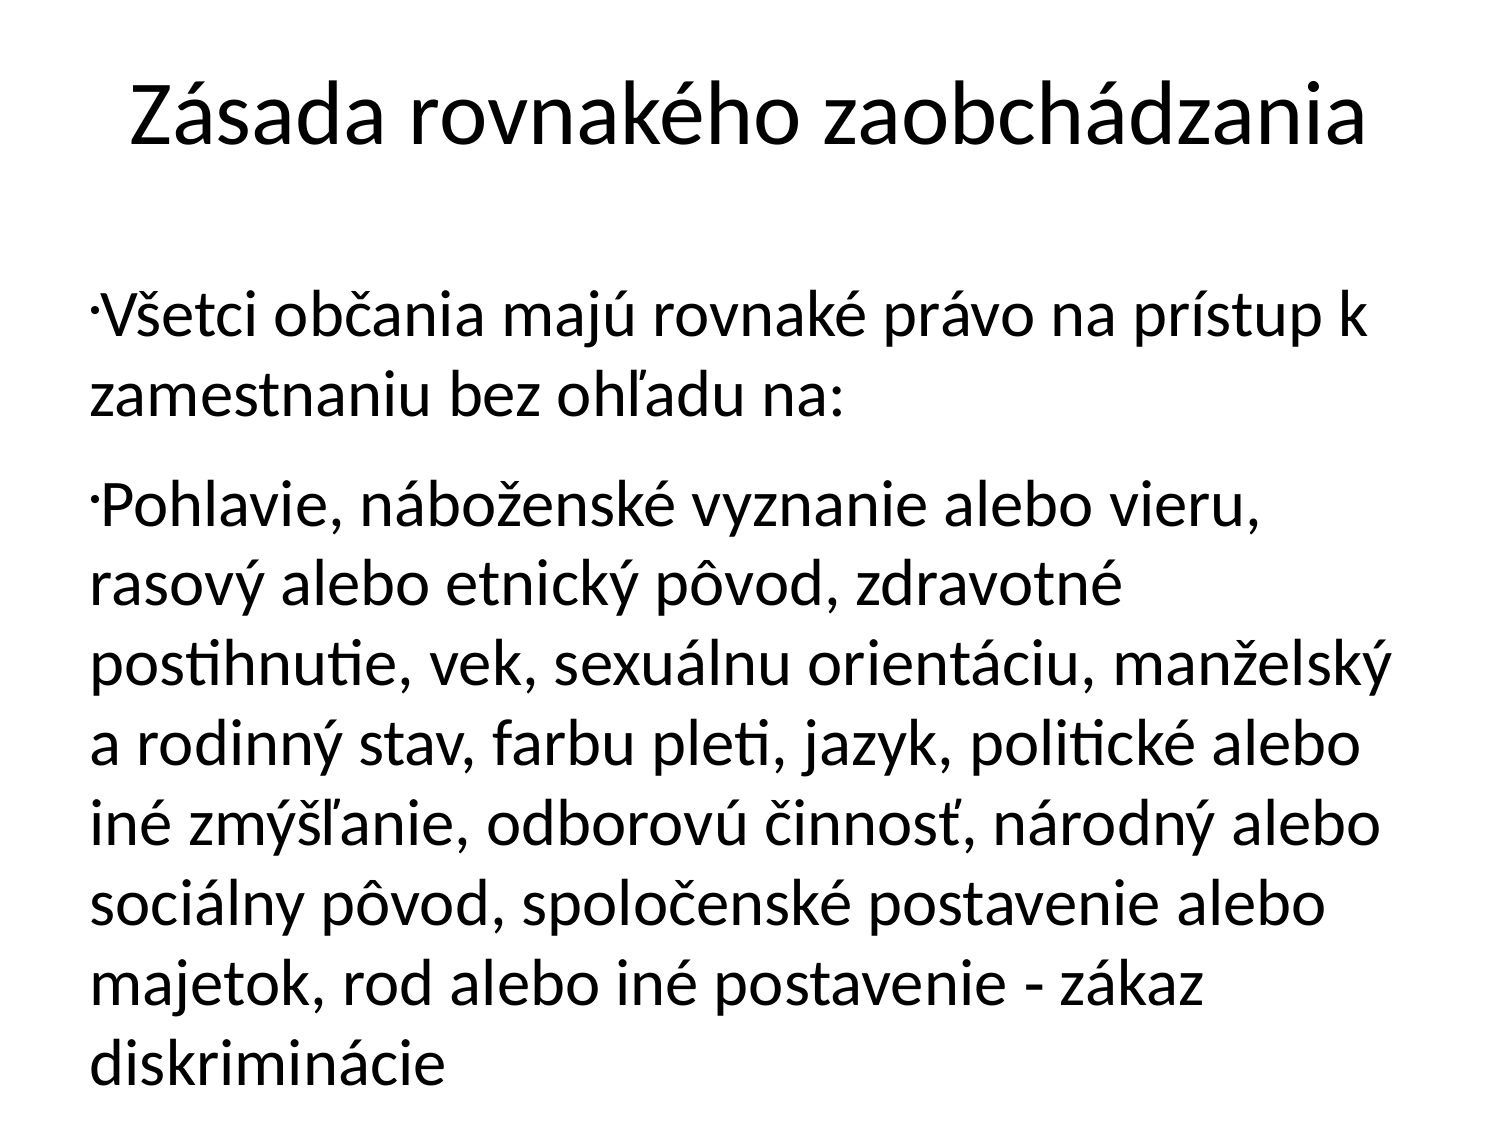

# Zásada rovnakého zaobchádzania
Všetci občania majú rovnaké právo na prístup k zamestnaniu bez ohľadu na:
Pohlavie, náboženské vyznanie alebo vieru, rasový alebo etnický pôvod, zdravotné postihnutie, vek, sexuálnu orientáciu, manželský a rodinný stav, farbu pleti, jazyk, politické alebo iné zmýšľanie, odborovú činnosť, národný alebo sociálny pôvod, spoločenské postavenie alebo majetok, rod alebo iné postavenie - zákaz diskriminácie